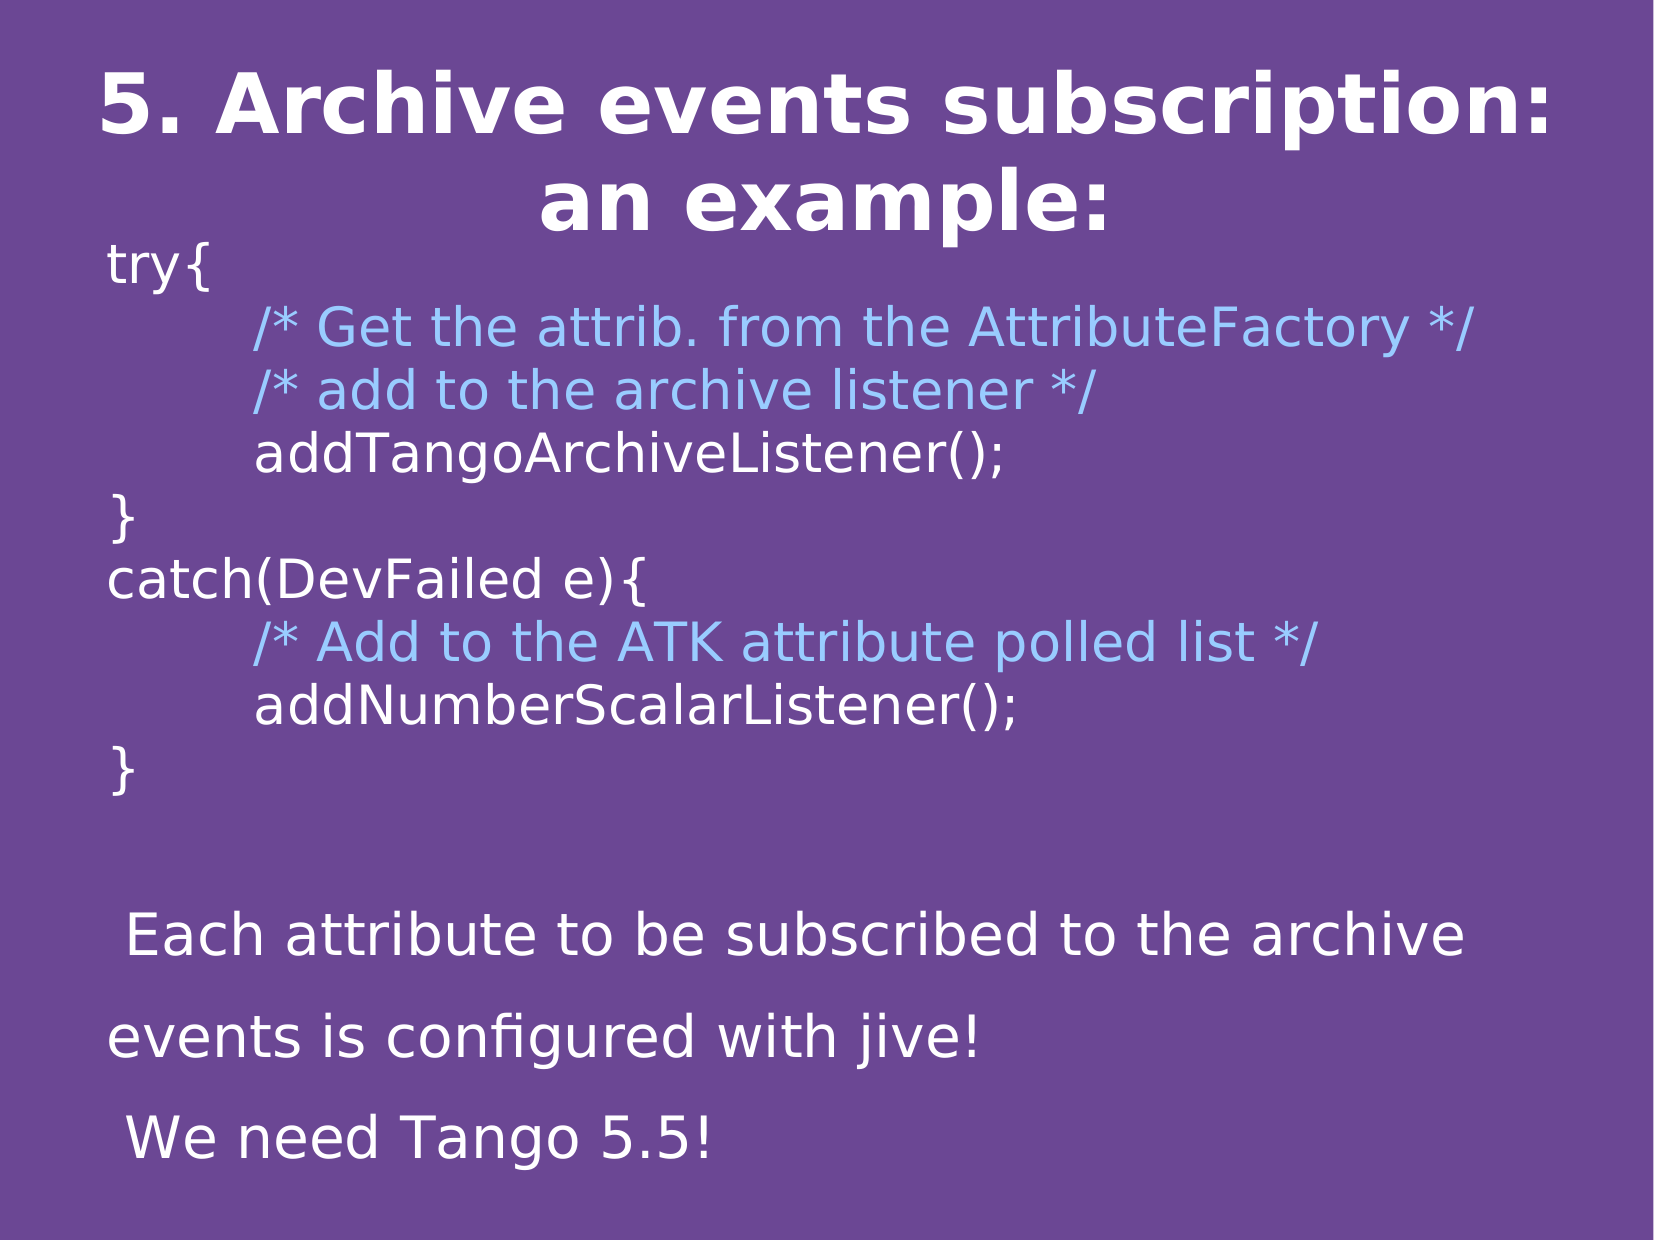

# 5. Archive events subscription: an example:
try{
		/* Get the attrib. from the AttributeFactory */
		/* add to the archive listener */
		addTangoArchiveListener();
}
catch(DevFailed e){
		/* Add to the ATK attribute polled list */
	 	addNumberScalarListener();
}
 Each attribute to be subscribed to the archive events is configured with jive!
 We need Tango 5.5!